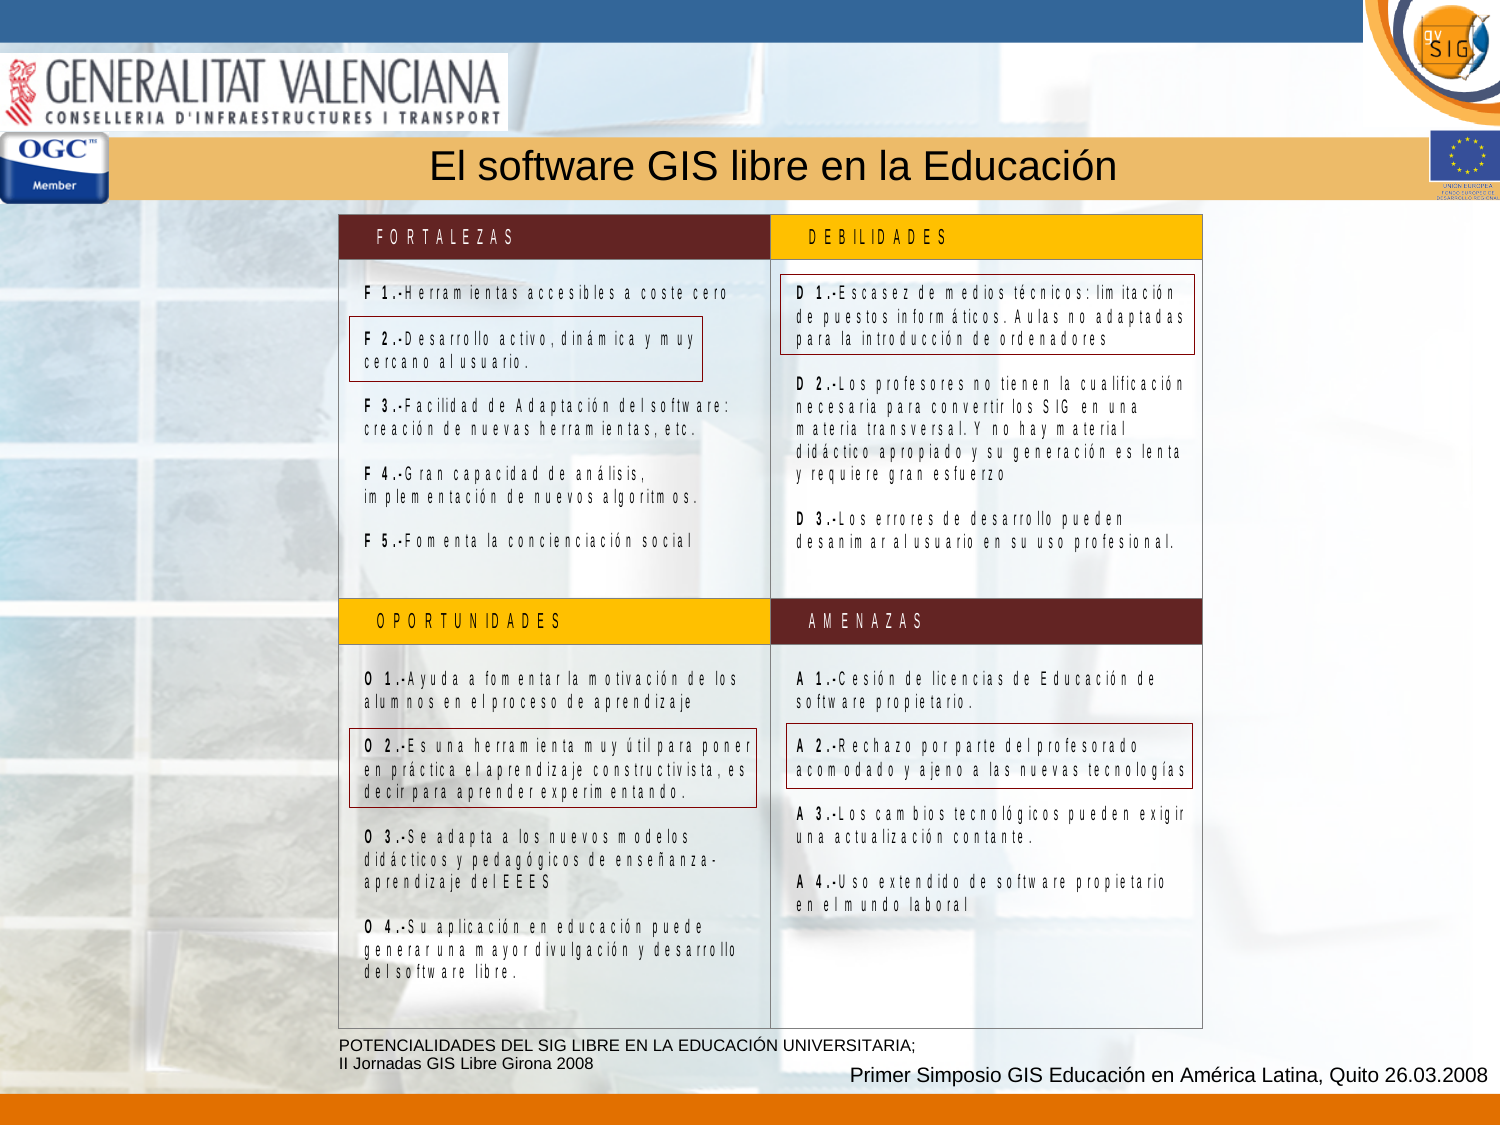

El software GIS libre en la Educación
POTENCIALIDADES DEL SIG LIBRE EN LA EDUCACIÓN UNIVERSITARIA;
II Jornadas GIS Libre Girona 2008